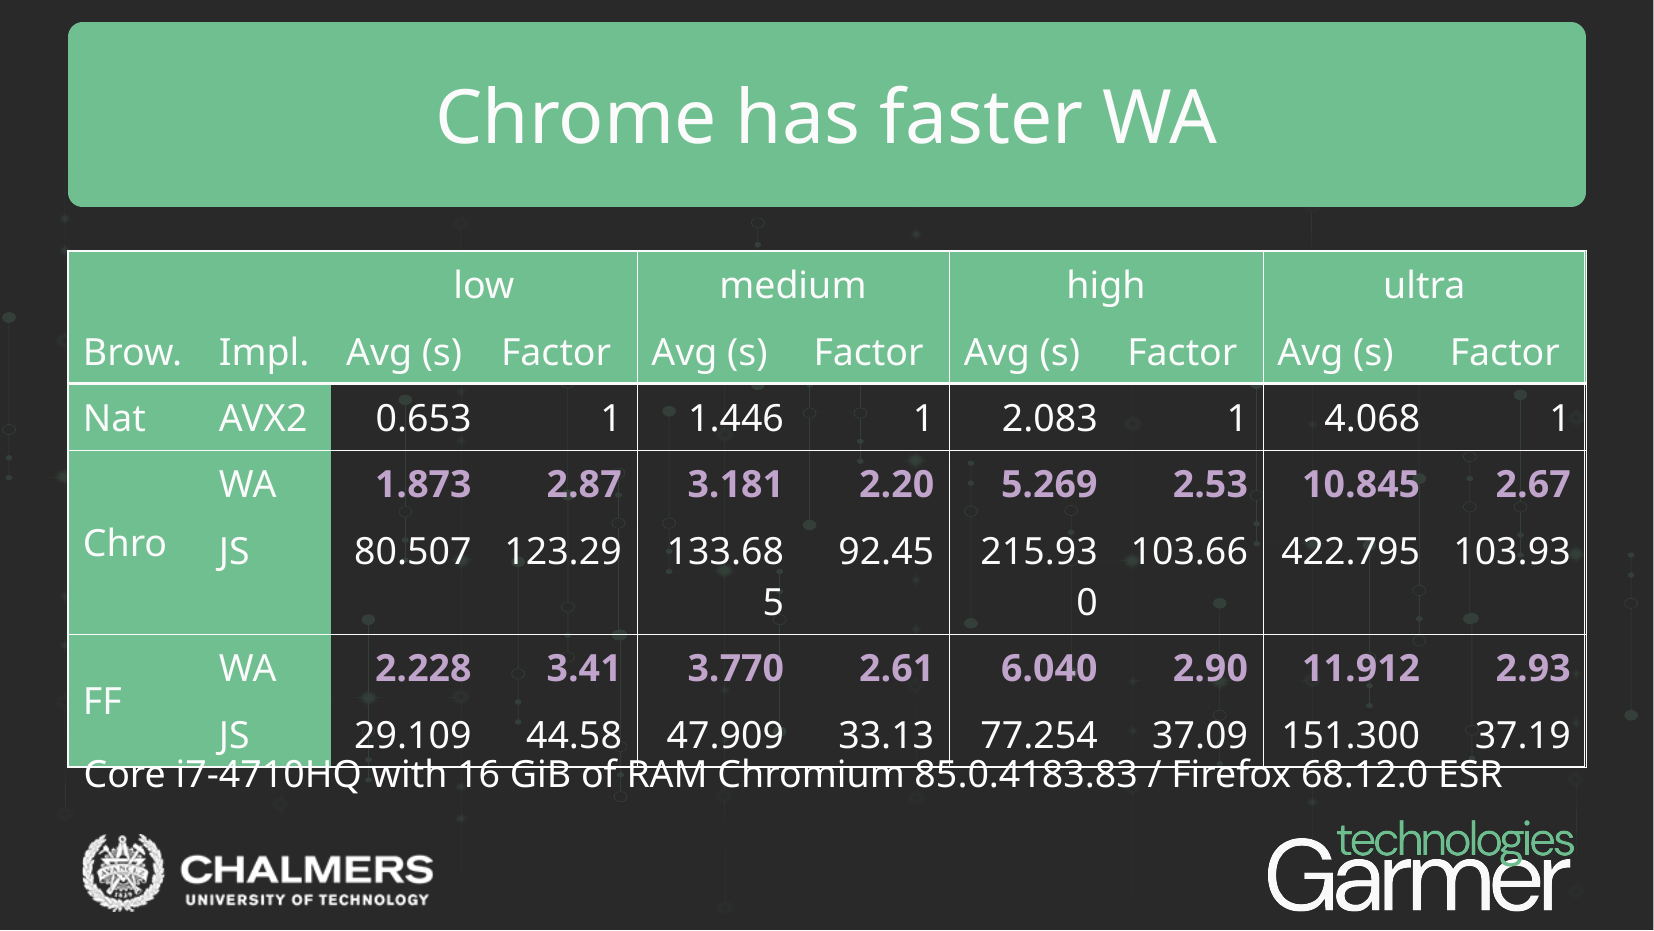

# Chrome has faster WA
| Brow. | Impl. | low | | medium | | high | | ultra | |
| --- | --- | --- | --- | --- | --- | --- | --- | --- | --- |
| | | Avg (s) | Factor | Avg (s) | Factor | Avg (s) | Factor | Avg (s) | Factor |
| Nat | AVX2 | 0.653 | 1 | 1.446 | 1 | 2.083 | 1 | 4.068 | 1 |
| Chro | WA | 1.873 | 2.87 | 3.181 | 2.20 | 5.269 | 2.53 | 10.845 | 2.67 |
| | JS | 80.507 | 123.29 | 133.685 | 92.45 | 215.930 | 103.66 | 422.795 | 103.93 |
| FF | WA | 2.228 | 3.41 | 3.770 | 2.61 | 6.040 | 2.90 | 11.912 | 2.93 |
| | JS | 29.109 | 44.58 | 47.909 | 33.13 | 77.254 | 37.09 | 151.300 | 37.19 |
 Core i7-4710HQ with 16 GiB of RAM Chromium 85.0.4183.83 / Firefox 68.12.0 ESR